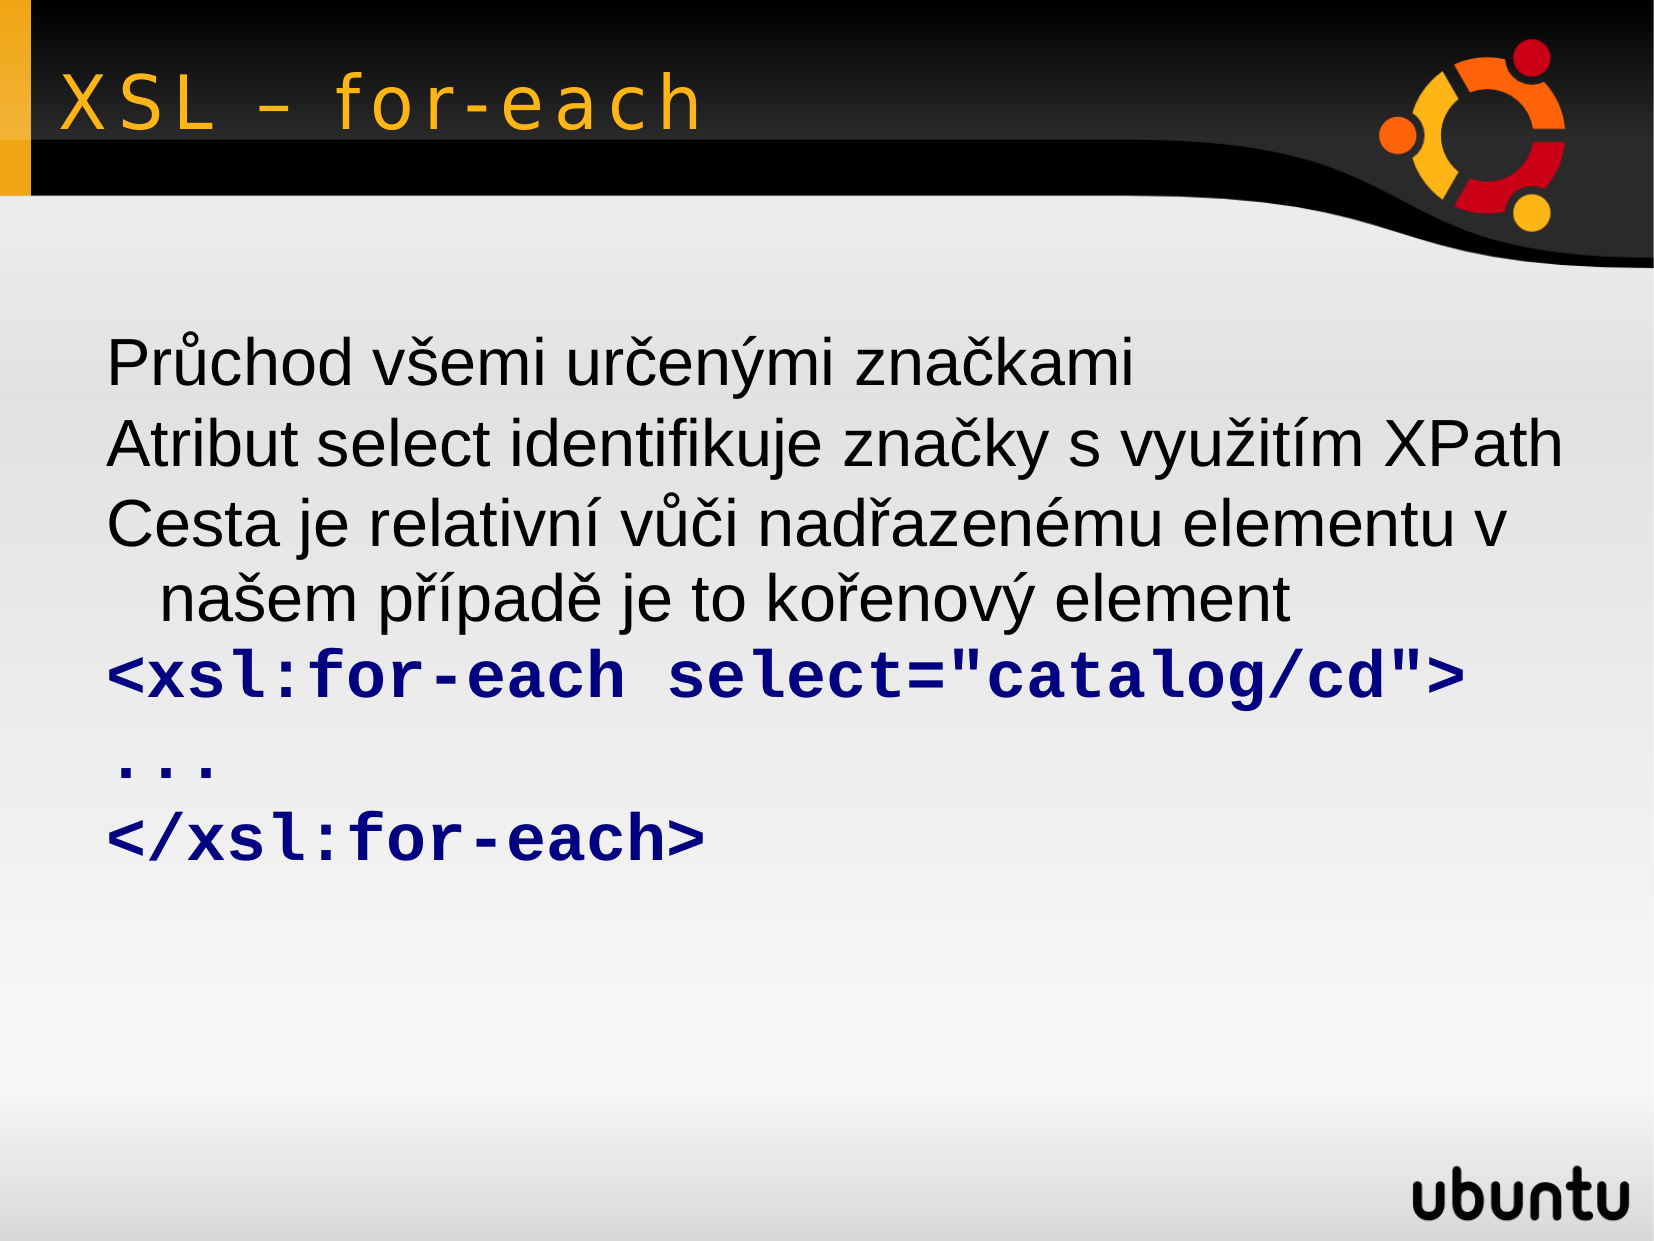

# XSL – for-each
Průchod všemi určenými značkami
Atribut select identifikuje značky s využitím XPath
Cesta je relativní vůči nadřazenému elementu v našem případě je to kořenový element
<xsl:for-each select="catalog/cd">
...
</xsl:for-each>